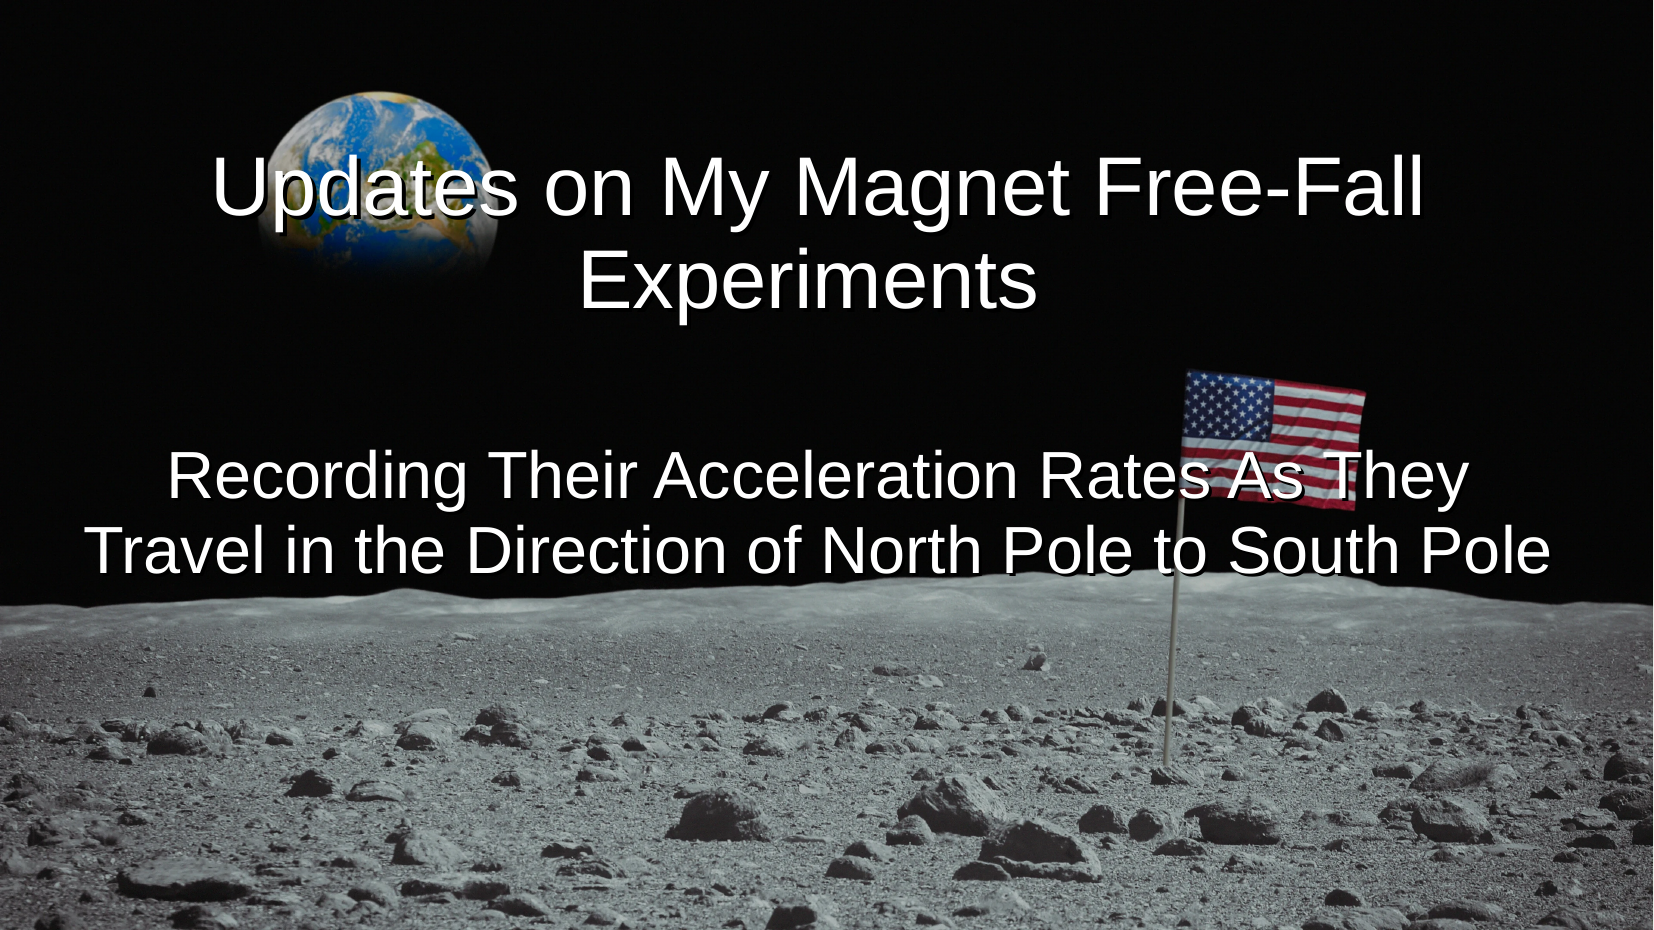

# Updates on My Magnet Free-Fall Experiments Recording Their Acceleration Rates As They Travel in the Direction of North Pole to South Pole